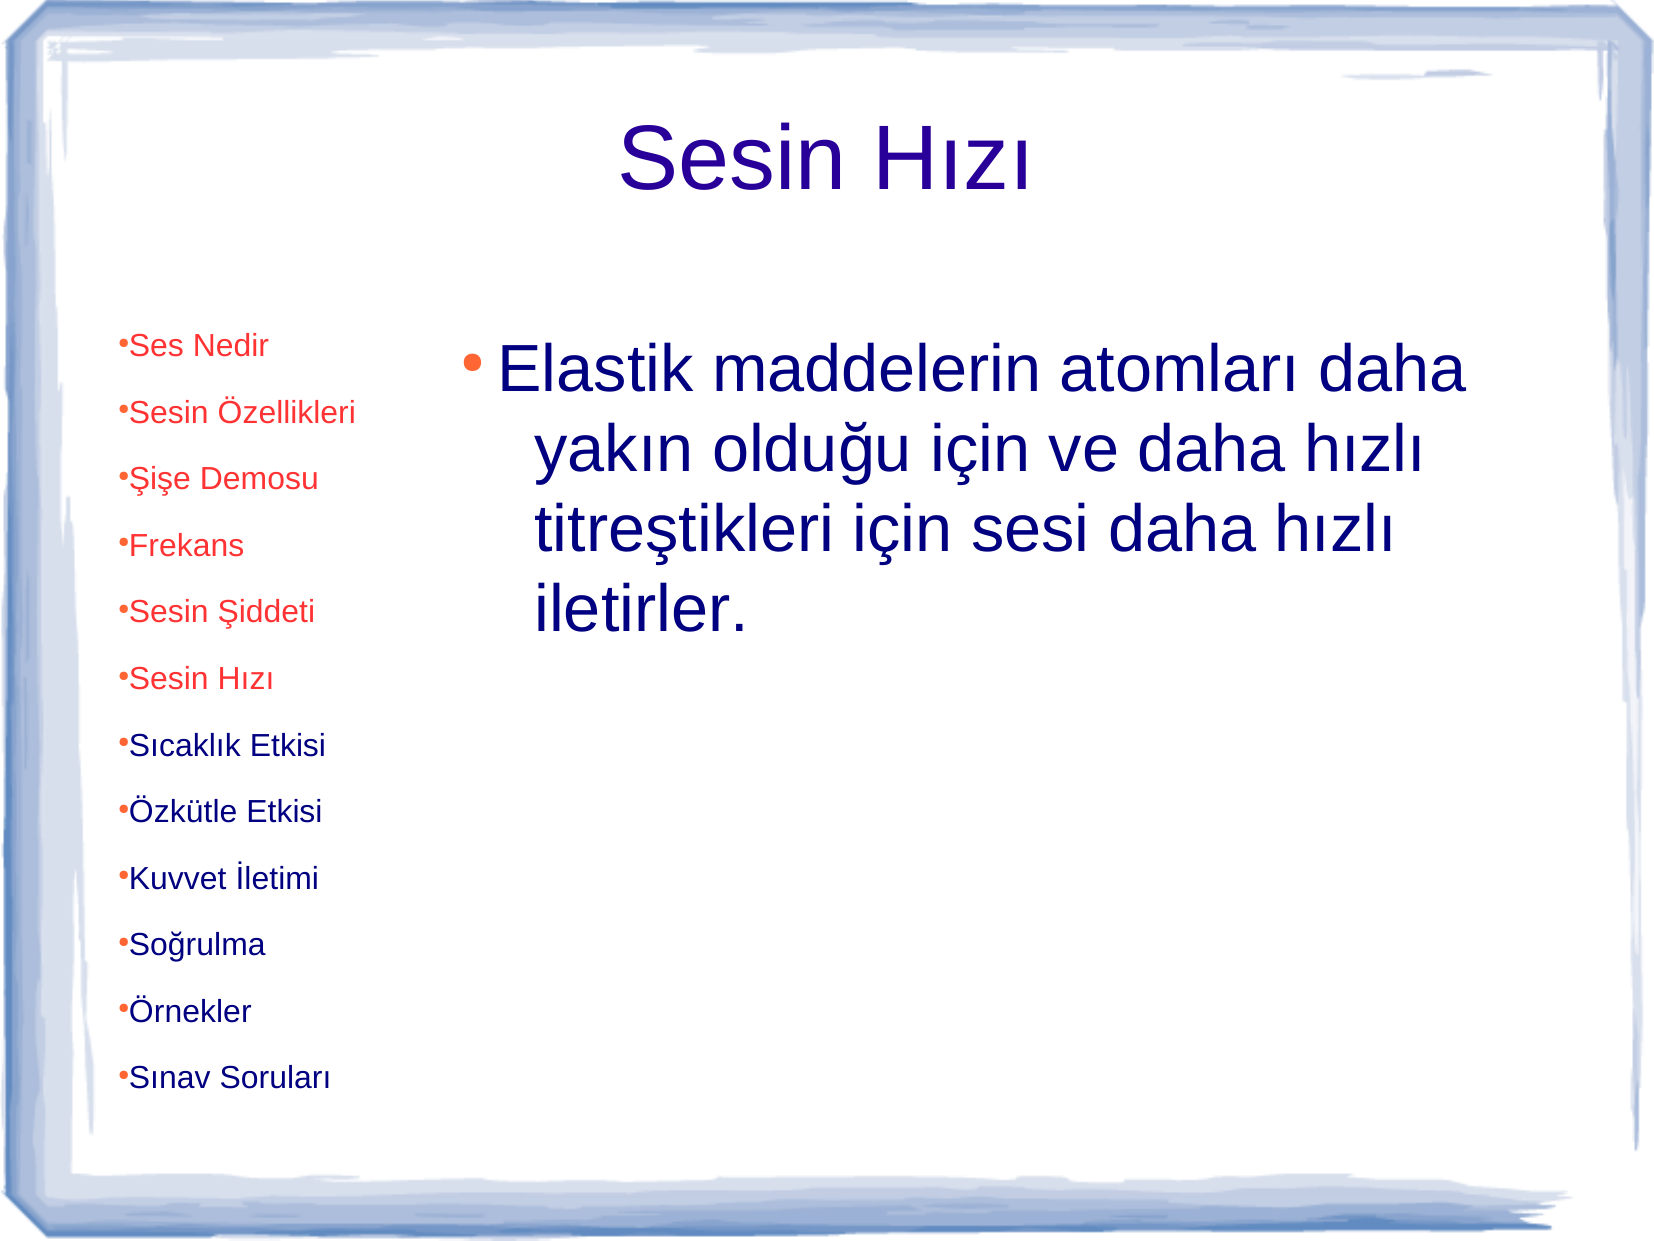

# Sesin Hızı
Ses Nedir
Sesin Özellikleri
Şişe Demosu
Frekans
Sesin Şiddeti
Sesin Hızı
Sıcaklık Etkisi
Özkütle Etkisi
Kuvvet İletimi
Soğrulma
Örnekler
Sınav Soruları
Elastik maddelerin atomları daha yakın olduğu için ve daha hızlı titreştikleri için sesi daha hızlı iletirler.